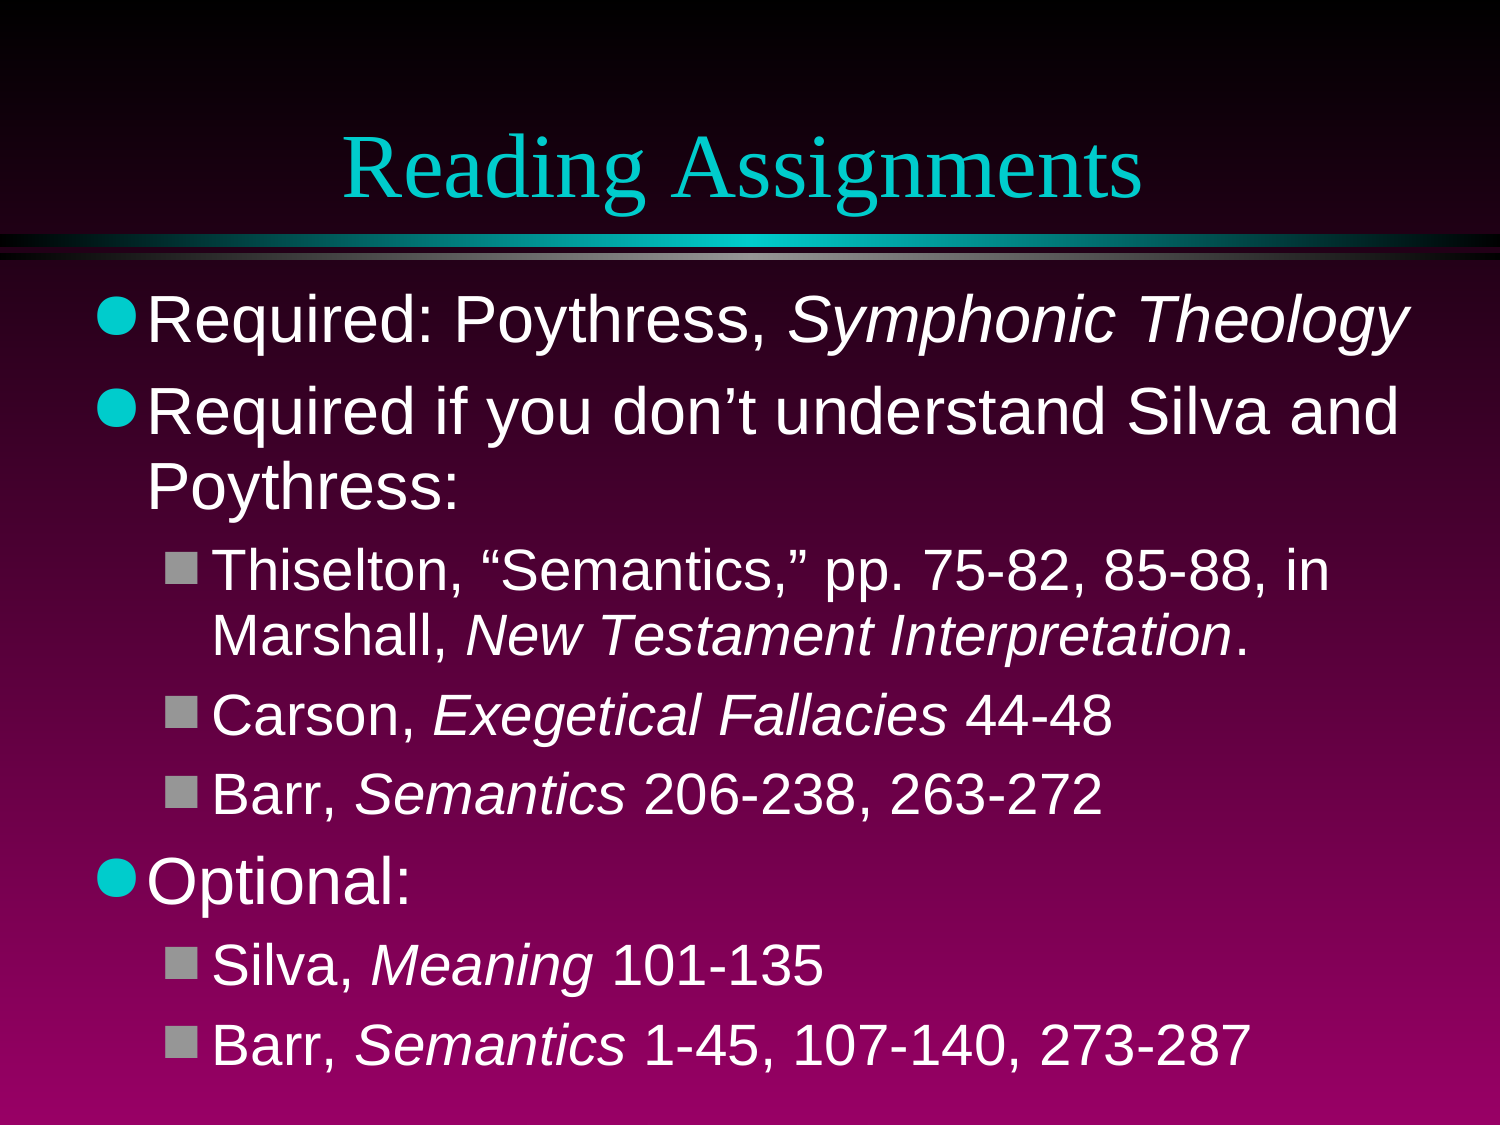

# Reading Assignments
Required: Poythress, Symphonic Theology
Required if you don’t understand Silva and Poythress:
Thiselton, “Semantics,” pp. 75-82, 85-88, in Marshall, New Testament Interpretation.
Carson, Exegetical Fallacies 44-48
Barr, Semantics 206-238, 263-272
Optional:
Silva, Meaning 101-135
Barr, Semantics 1-45, 107-140, 273-287